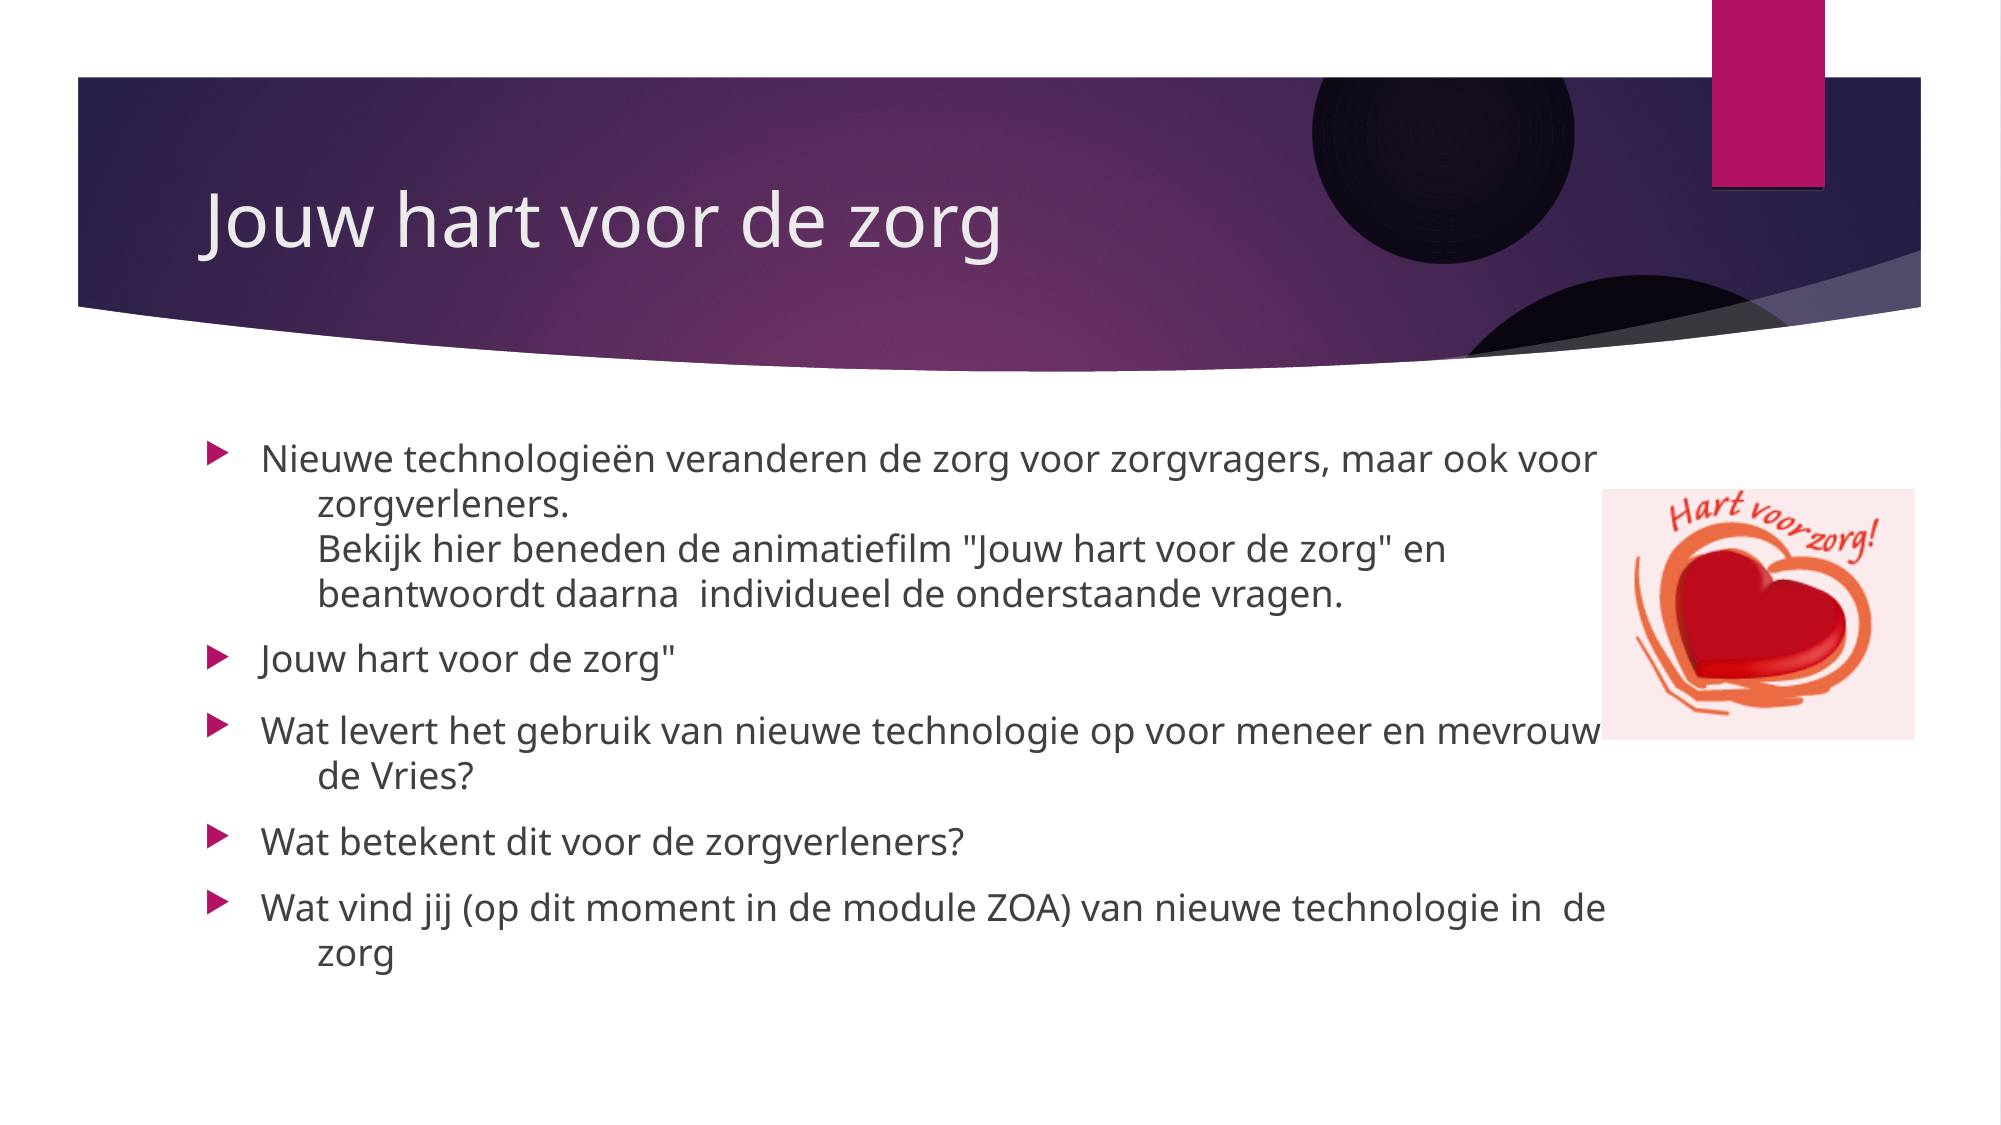

# Jouw hart voor de zorg
Nieuwe technologieën veranderen de zorg voor zorgvragers, maar ook voor zorgverleners.
Bekijk hier beneden de animatiefilm "Jouw hart voor de zorg" en beantwoordt daarna individueel de onderstaande vragen.
Jouw hart voor de zorg"
Wat levert het gebruik van nieuwe technologie op voor meneer en mevrouw de Vries?
Wat betekent dit voor de zorgverleners?
Wat vind jij (op dit moment in de module ZOA) van nieuwe technologie in  de zorg